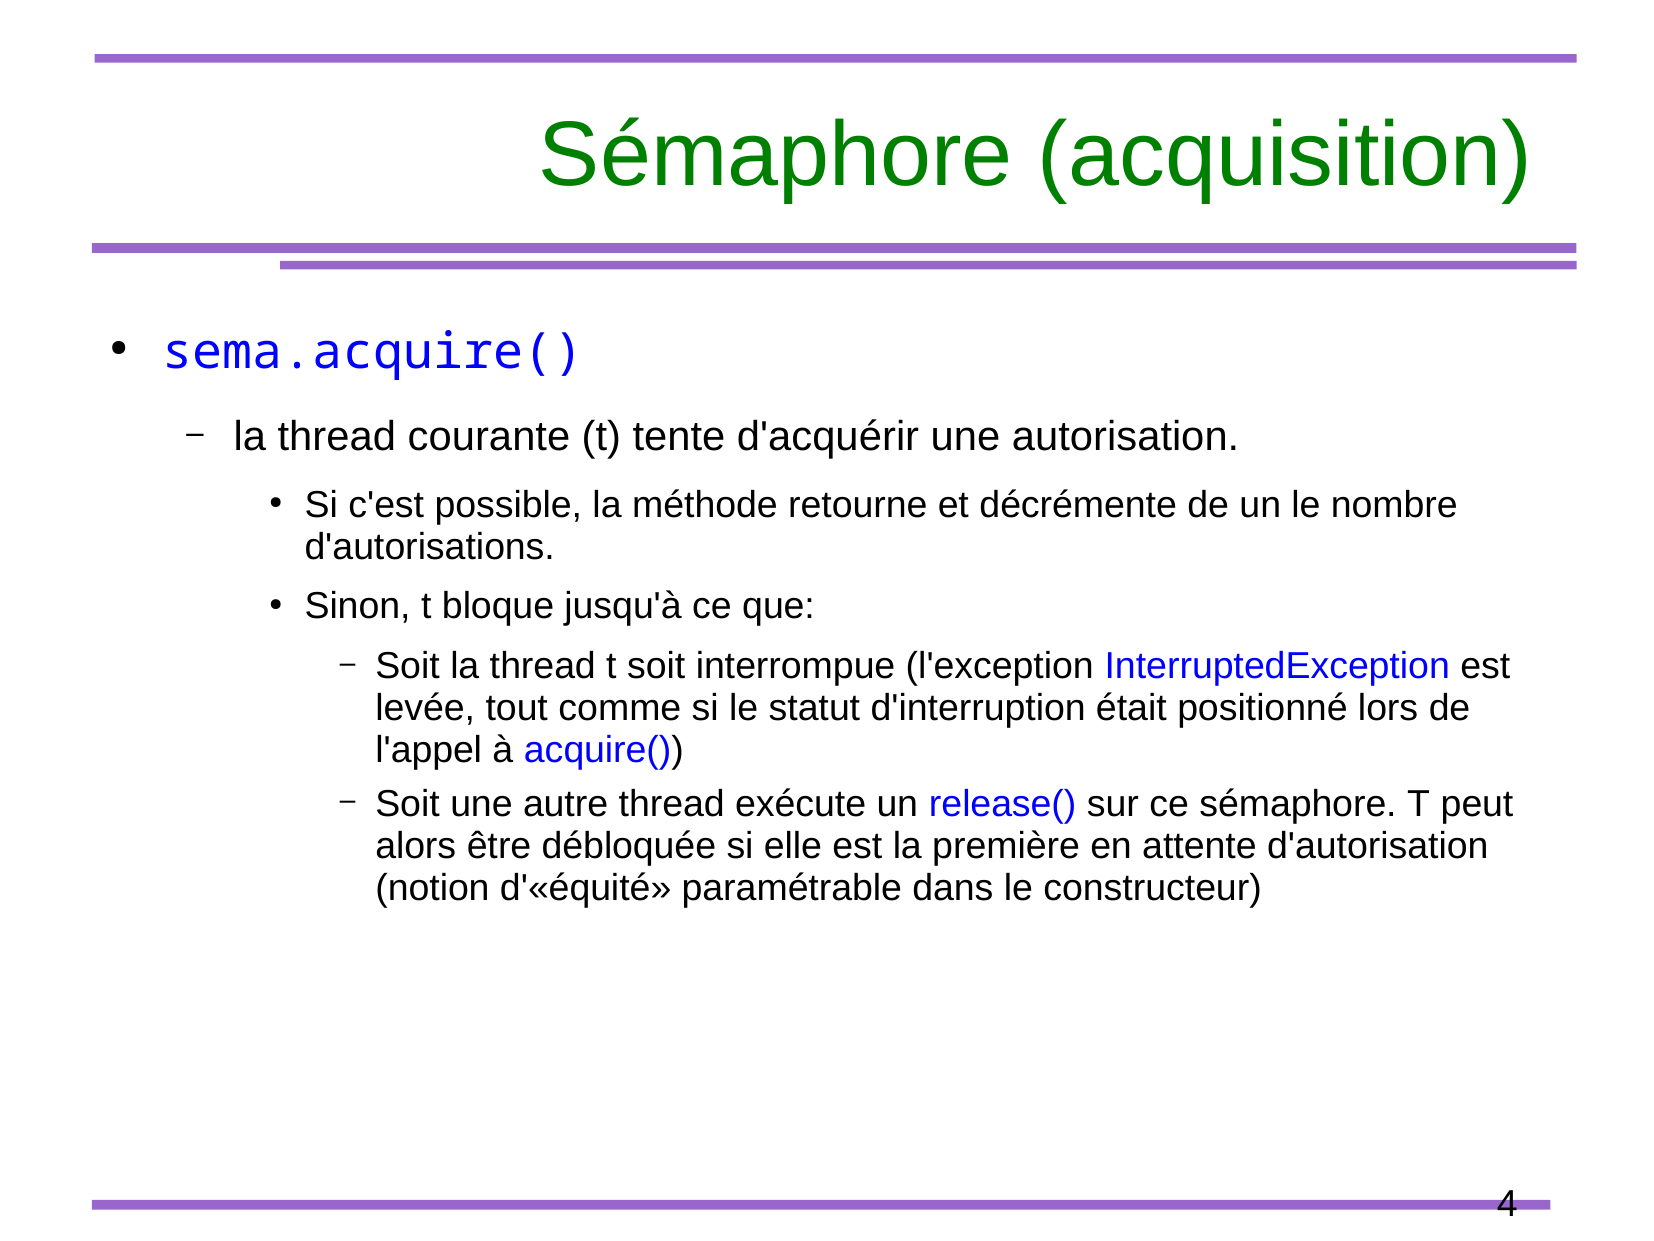

Sémaphore (acquisition)
# sema.acquire()
la thread courante (t) tente d'acquérir une autorisation.
Si c'est possible, la méthode retourne et décrémente de un le nombre d'autorisations.
Sinon, t bloque jusqu'à ce que:
Soit la thread t soit interrompue (l'exception InterruptedException est levée, tout comme si le statut d'interruption était positionné lors de l'appel à acquire())
Soit une autre thread exécute un release() sur ce sémaphore. T peut alors être débloquée si elle est la première en attente d'autorisation (notion d'«équité» paramétrable dans le constructeur)